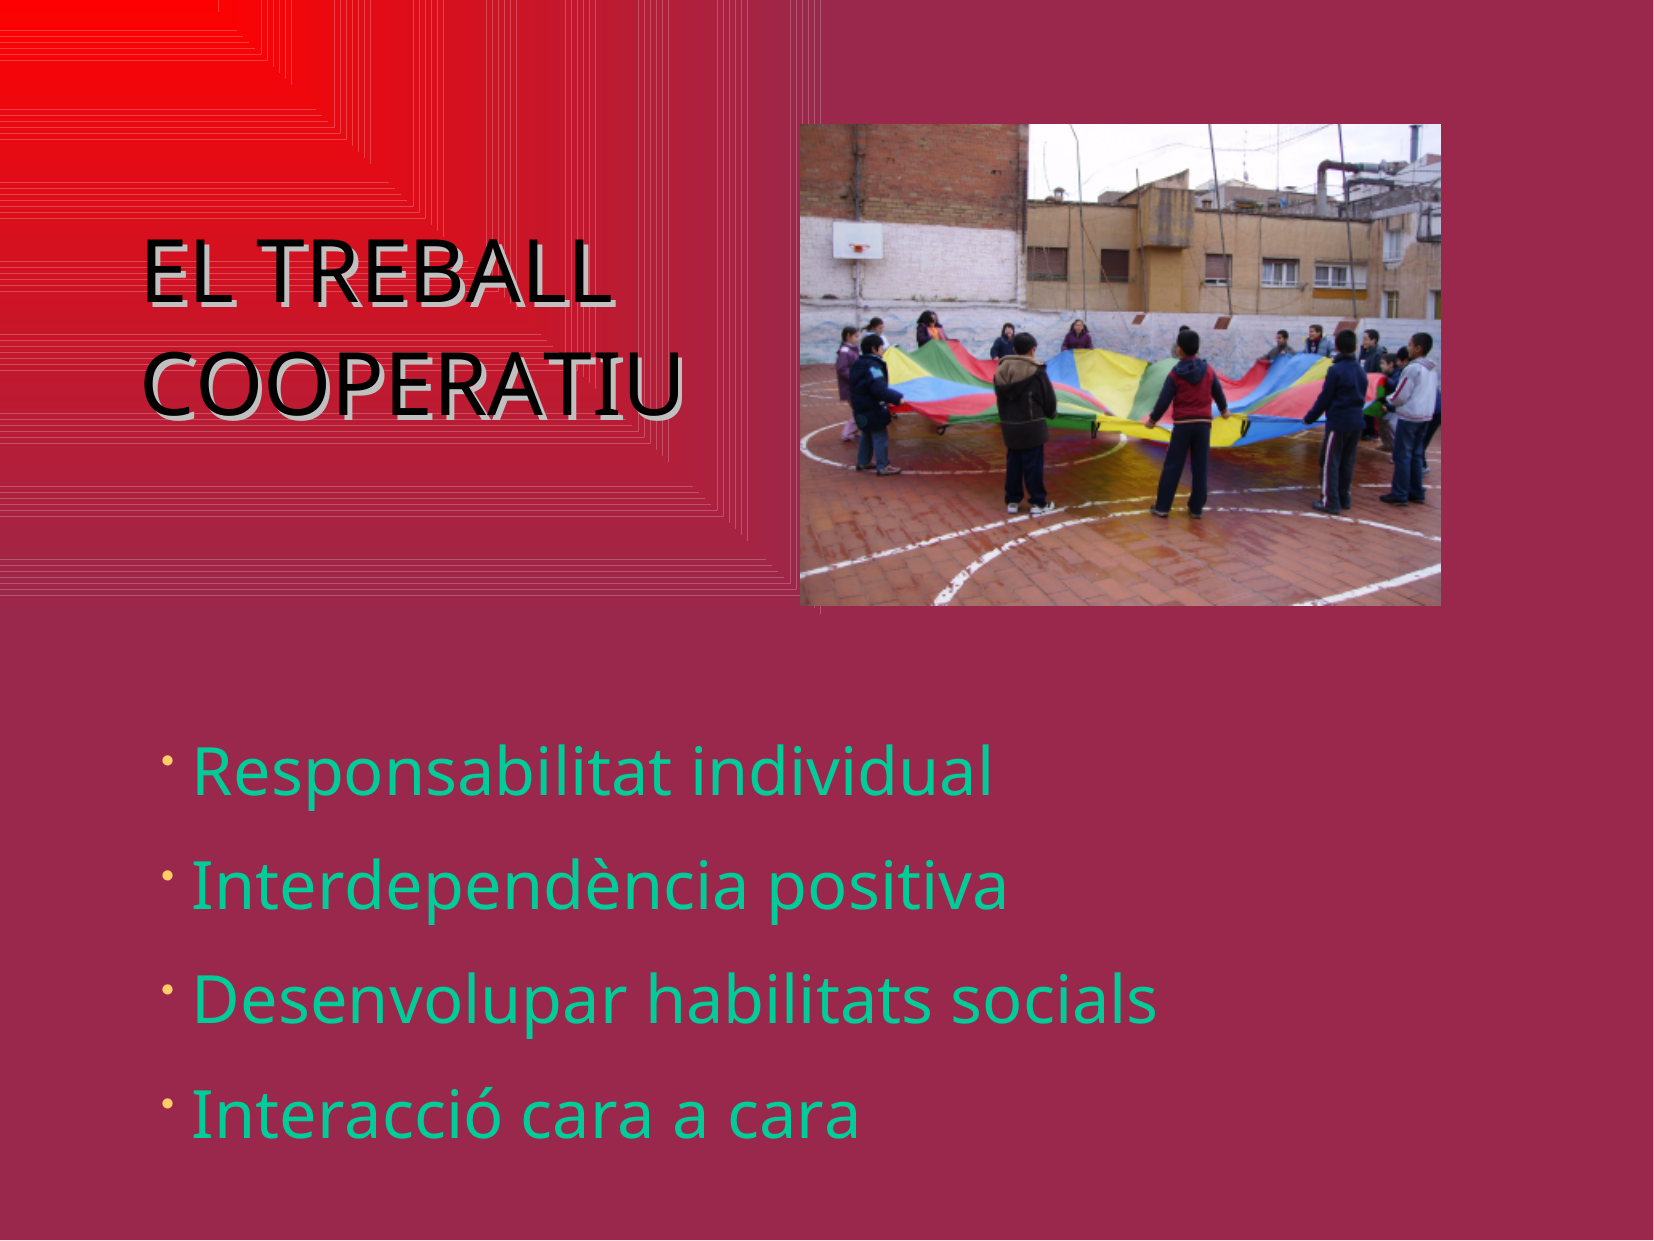

# EL TREBALL COOPERATIU
 Responsabilitat individual
 Interdependència positiva
 Desenvolupar habilitats socials
 Interacció cara a cara